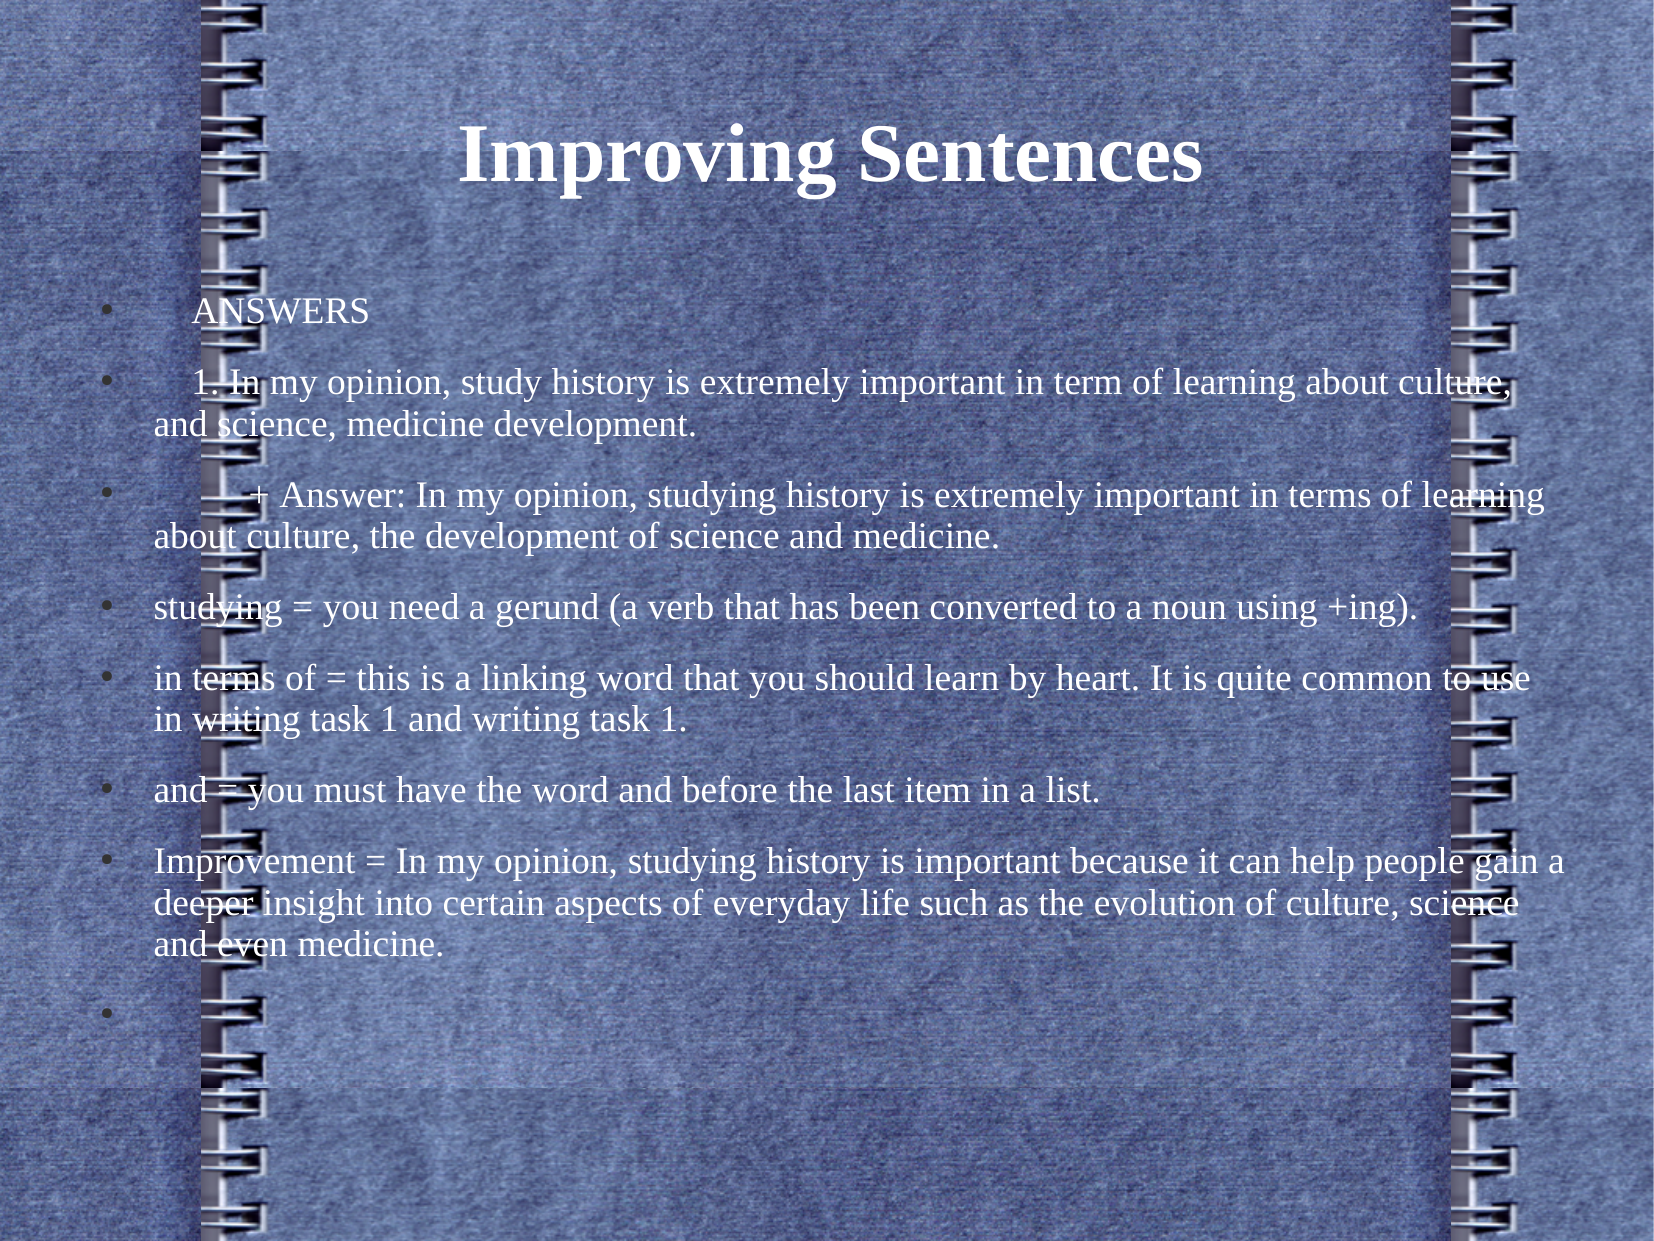

# Improving Sentences
 ANSWERS
 1. In my opinion, study history is extremely important in term of learning about culture, and science, medicine development.
 + Answer: In my opinion, studying history is extremely important in terms of learning about culture, the development of science and medicine.
studying = you need a gerund (a verb that has been converted to a noun using +ing).
in terms of = this is a linking word that you should learn by heart. It is quite common to use in writing task 1 and writing task 1.
and = you must have the word and before the last item in a list.
Improvement = In my opinion, studying history is important because it can help people gain a deeper insight into certain aspects of everyday life such as the evolution of culture, science and even medicine.